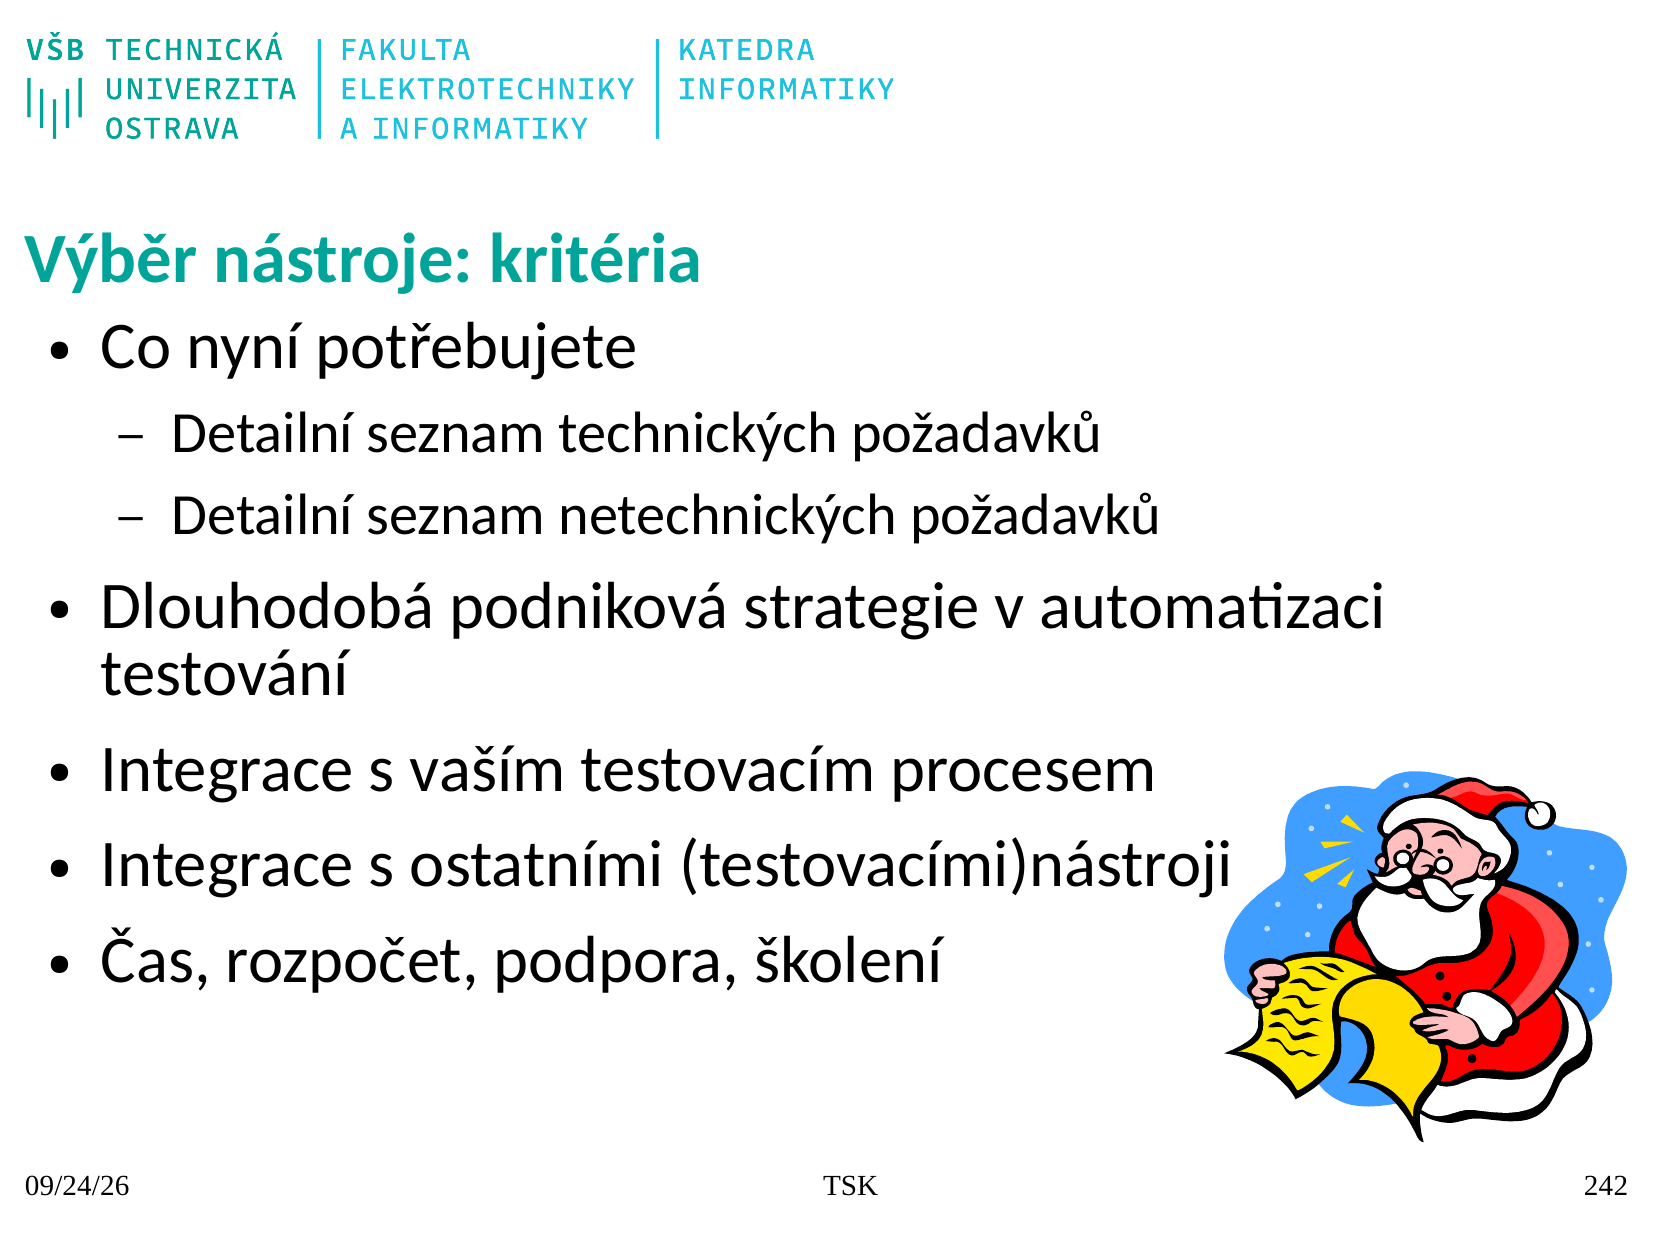

# Výběr nástroje: kritéria
Co nyní potřebujete
Detailní seznam technických požadavků
Detailní seznam netechnických požadavků
Dlouhodobá podniková strategie v automatizaci testování
Integrace s vaším testovacím procesem
Integrace s ostatními (testovacími)nástroji
Čas, rozpočet, podpora, školení
TSK
242